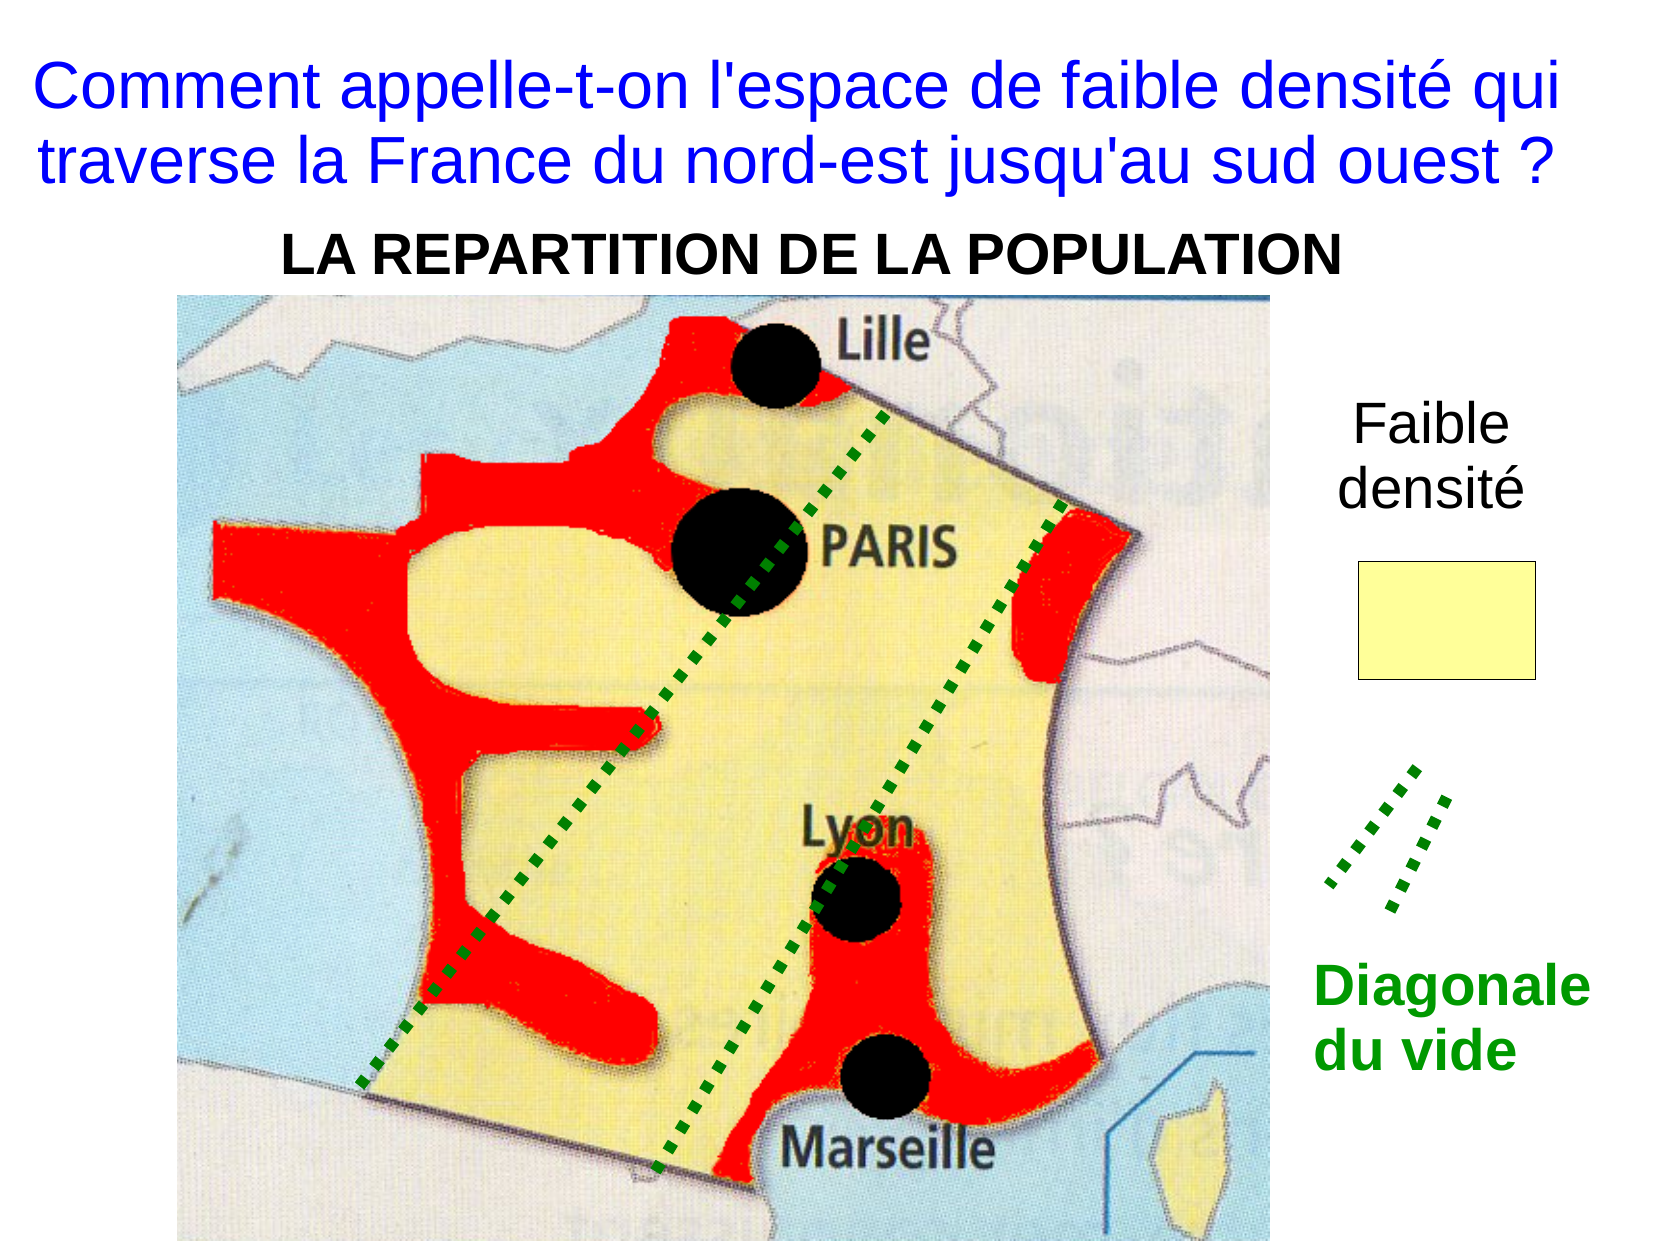

# Comment appelle-t-on l'espace de faible densité qui traverse la France du nord-est jusqu'au sud ouest ?
LA REPARTITION DE LA POPULATION
Faible densité
Diagonale du vide